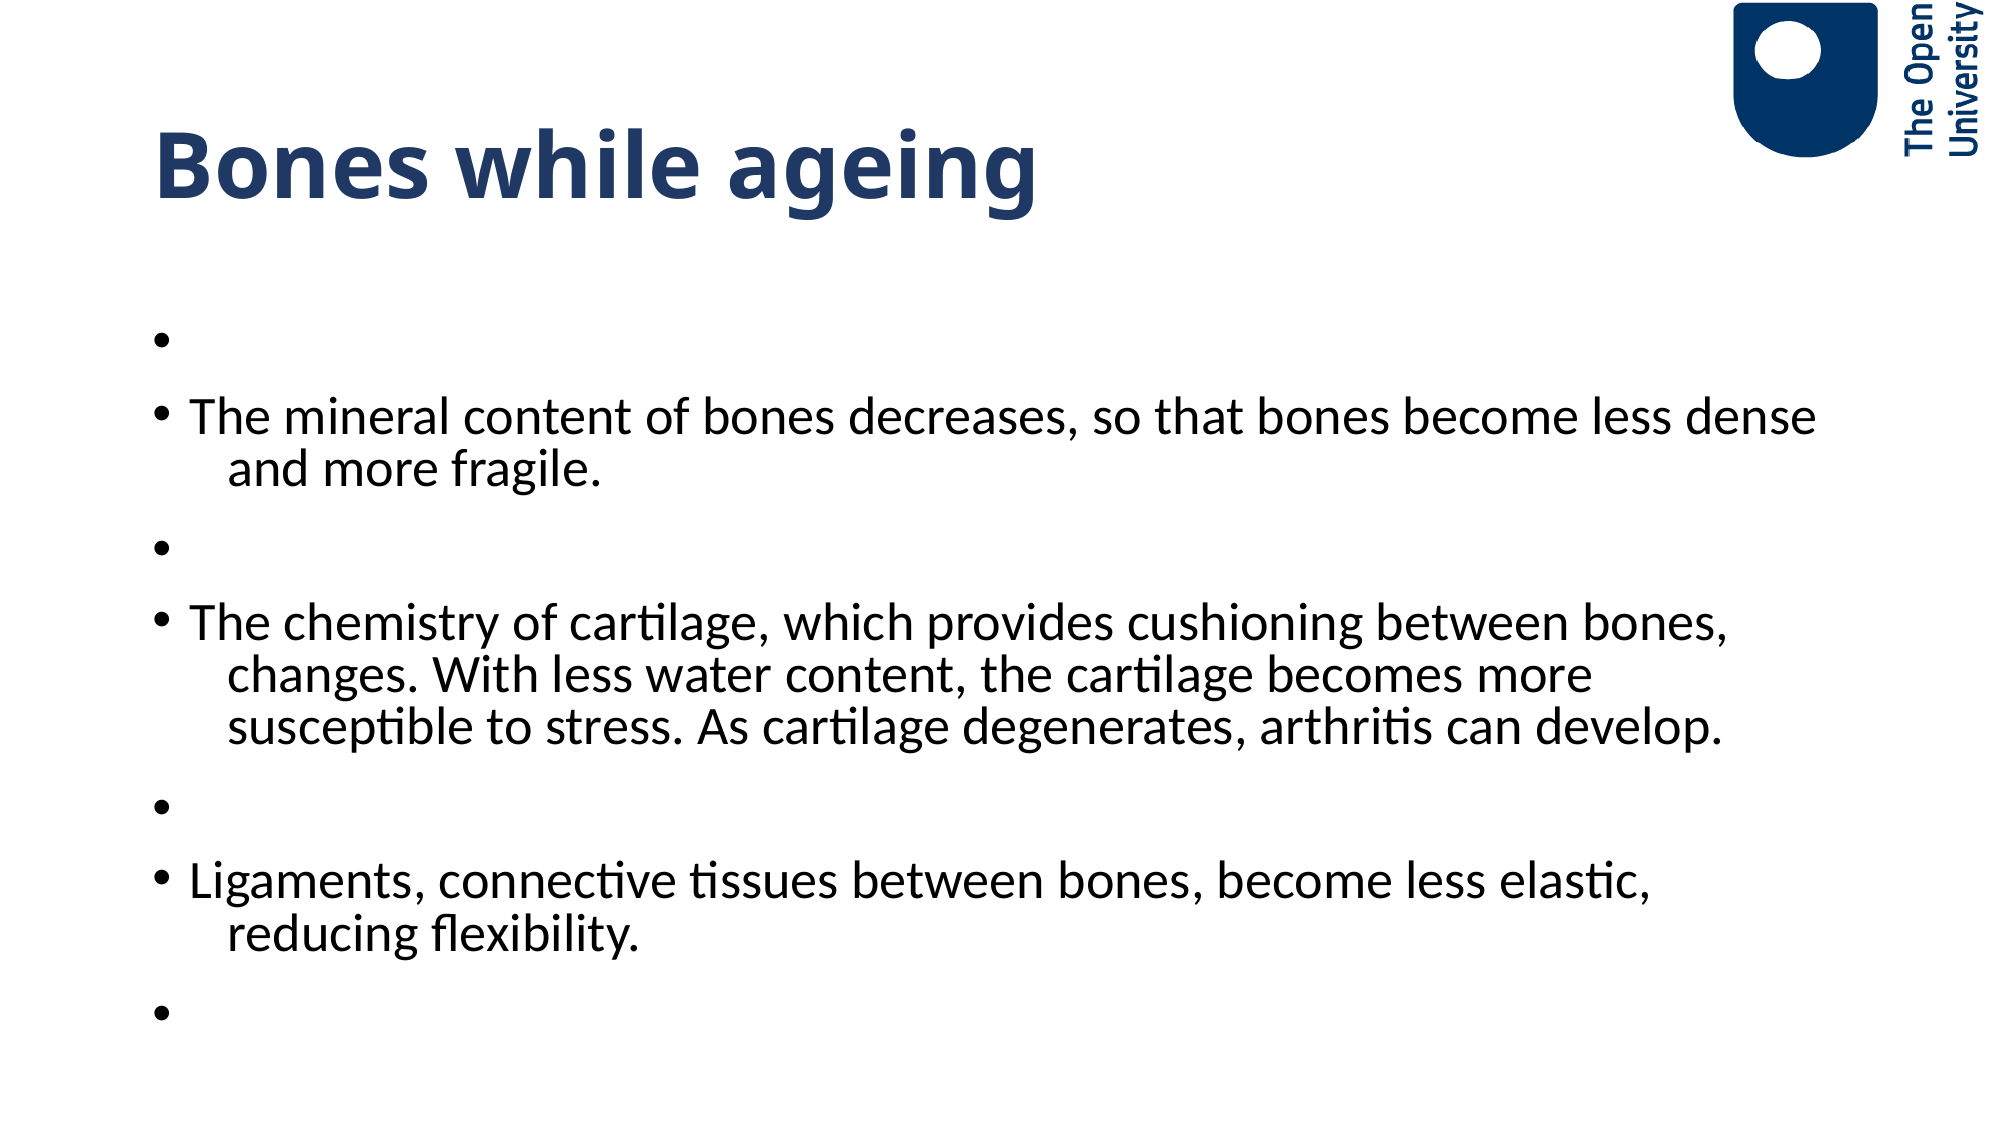

# Bones while ageing
The mineral content of bones decreases, so that bones become less dense and more fragile.
The chemistry of cartilage, which provides cushioning between bones, changes. With less water content, the cartilage becomes more susceptible to stress. As cartilage degenerates, arthritis can develop.
Ligaments, connective tissues between bones, become less elastic, reducing flexibility.